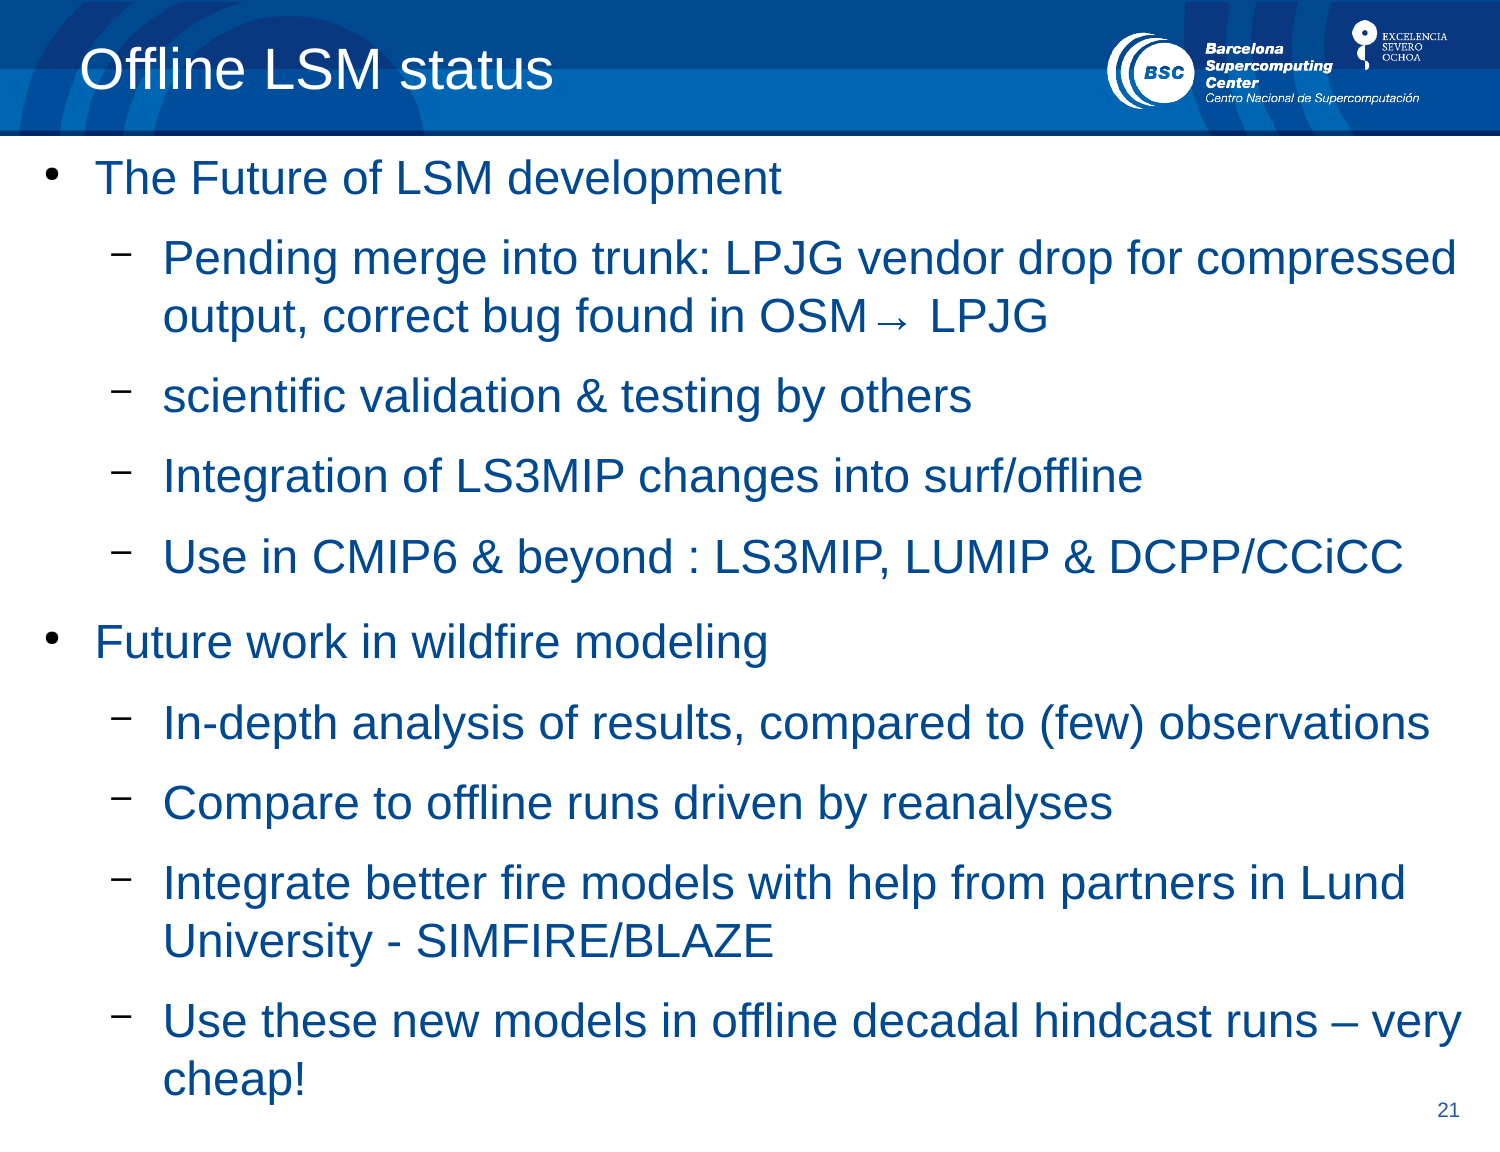

# Offline LSM status
The Future of LSM development
Pending merge into trunk: LPJG vendor drop for compressed output, correct bug found in OSM→ LPJG
scientific validation & testing by others
Integration of LS3MIP changes into surf/offline
Use in CMIP6 & beyond : LS3MIP, LUMIP & DCPP/CCiCC
Future work in wildfire modeling
In-depth analysis of results, compared to (few) observations
Compare to offline runs driven by reanalyses
Integrate better fire models with help from partners in Lund University - SIMFIRE/BLAZE
Use these new models in offline decadal hindcast runs – very cheap!